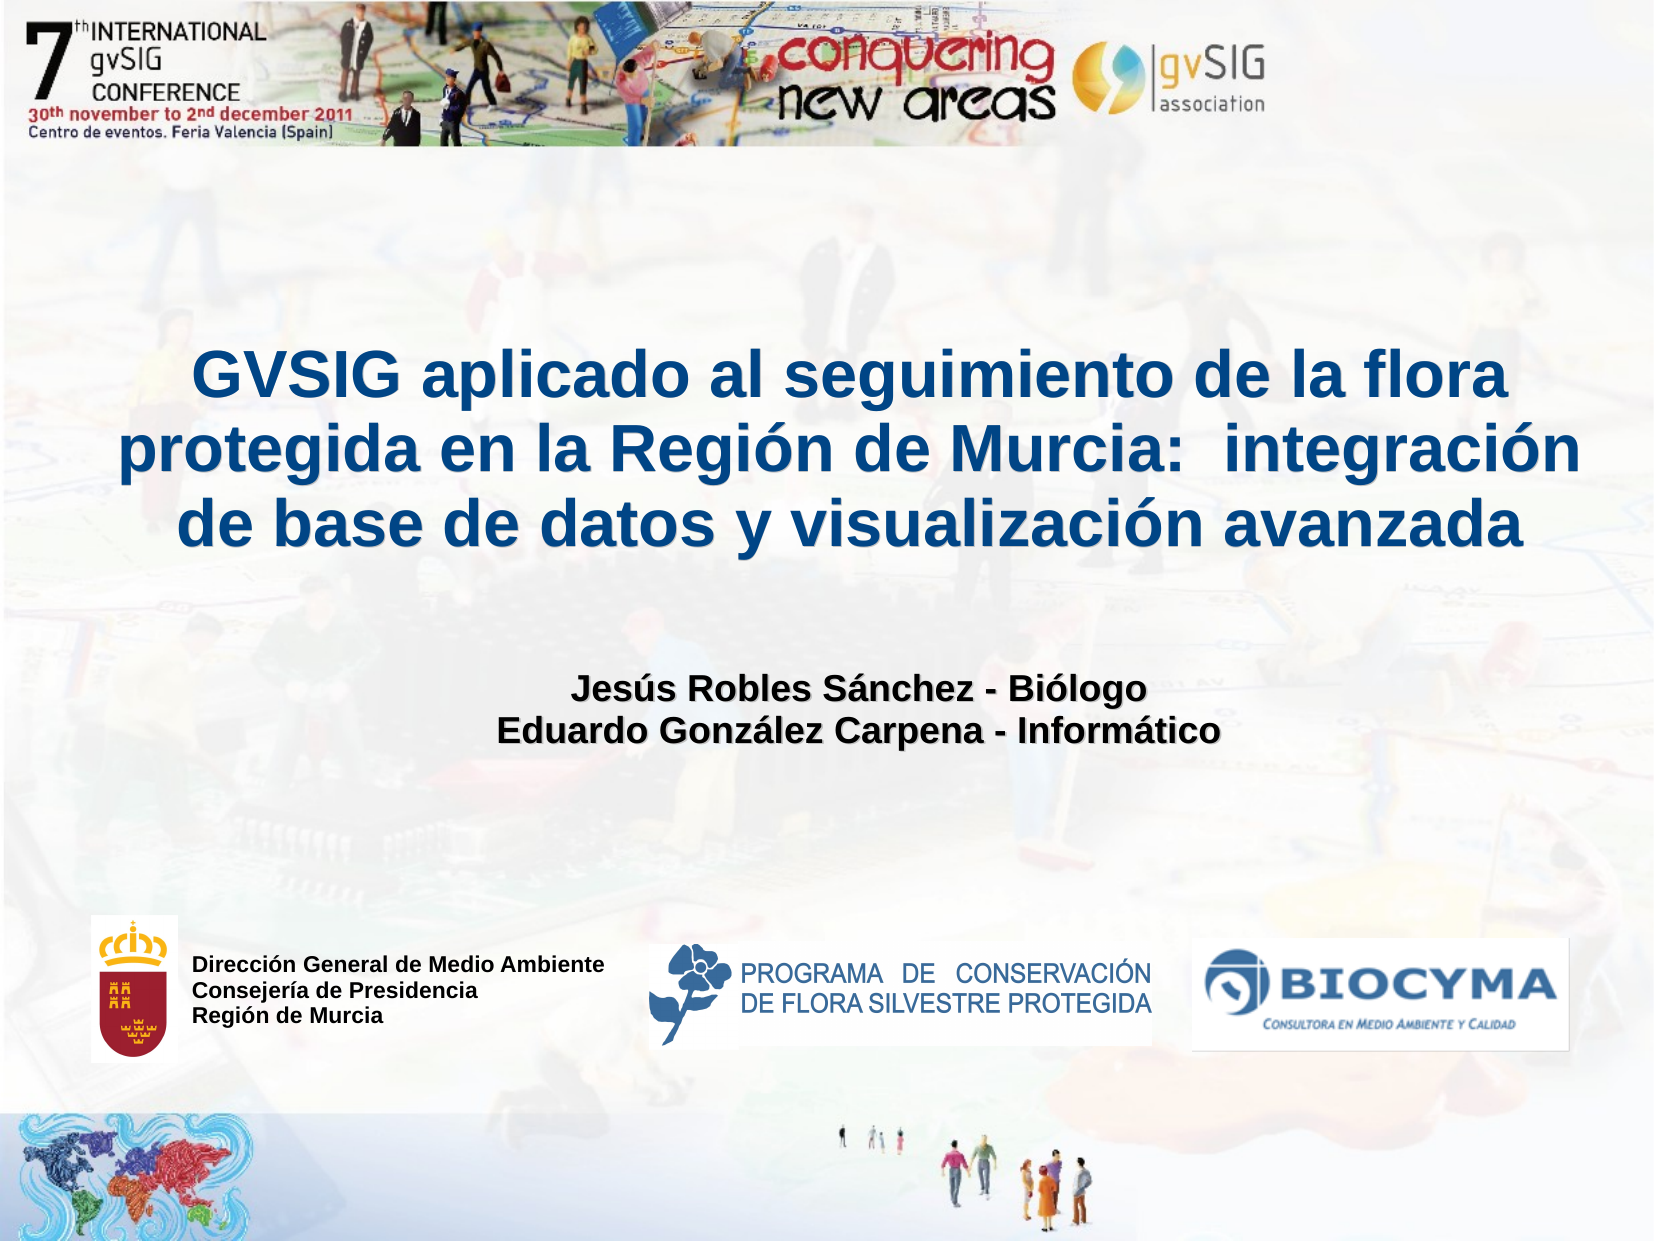

# GVSIG aplicado al seguimiento de la flora protegida en la Región de Murcia: integración de base de datos y visualización avanzada
Jesús Robles Sánchez - Biólogo
Eduardo González Carpena - Informático
Dirección General de Medio Ambiente
Consejería de Presidencia
Región de Murcia